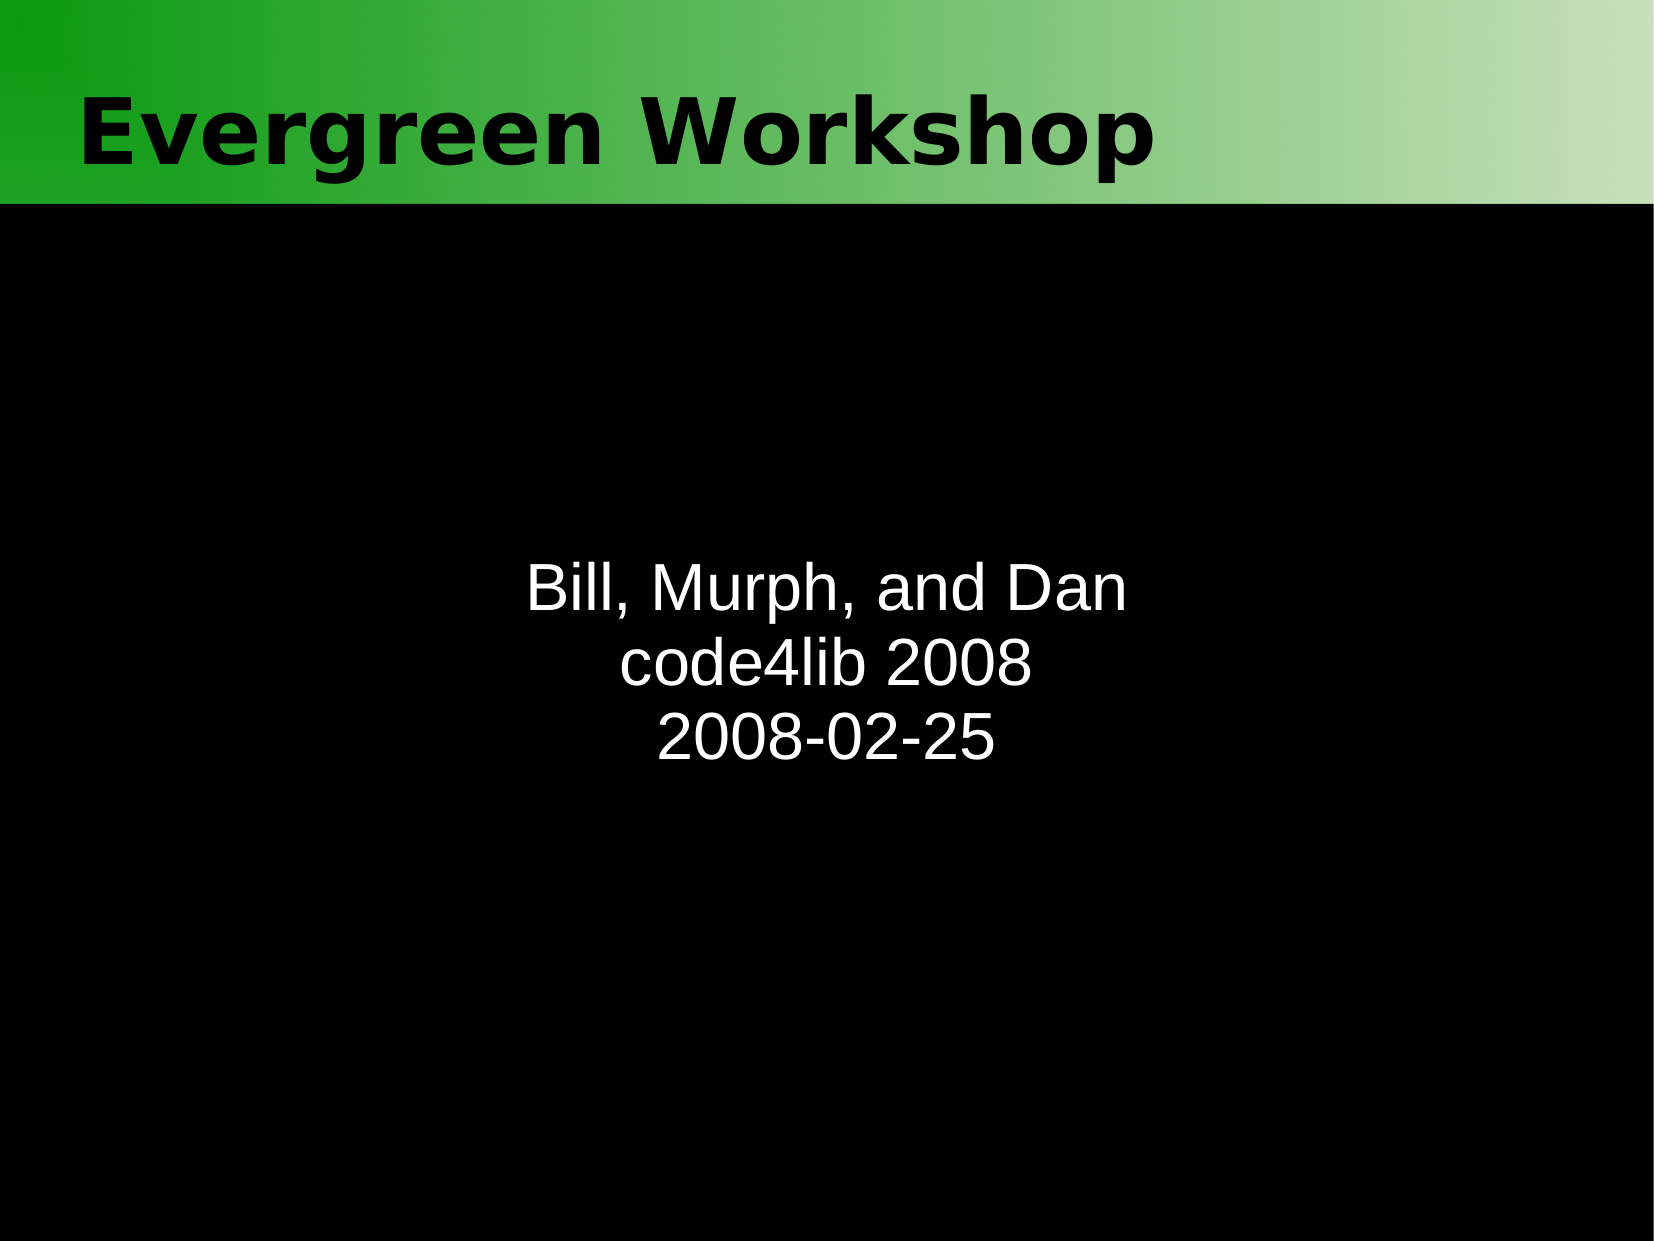

# Evergreen Workshop
Bill, Murph, and Dan
code4lib 2008
2008-02-25